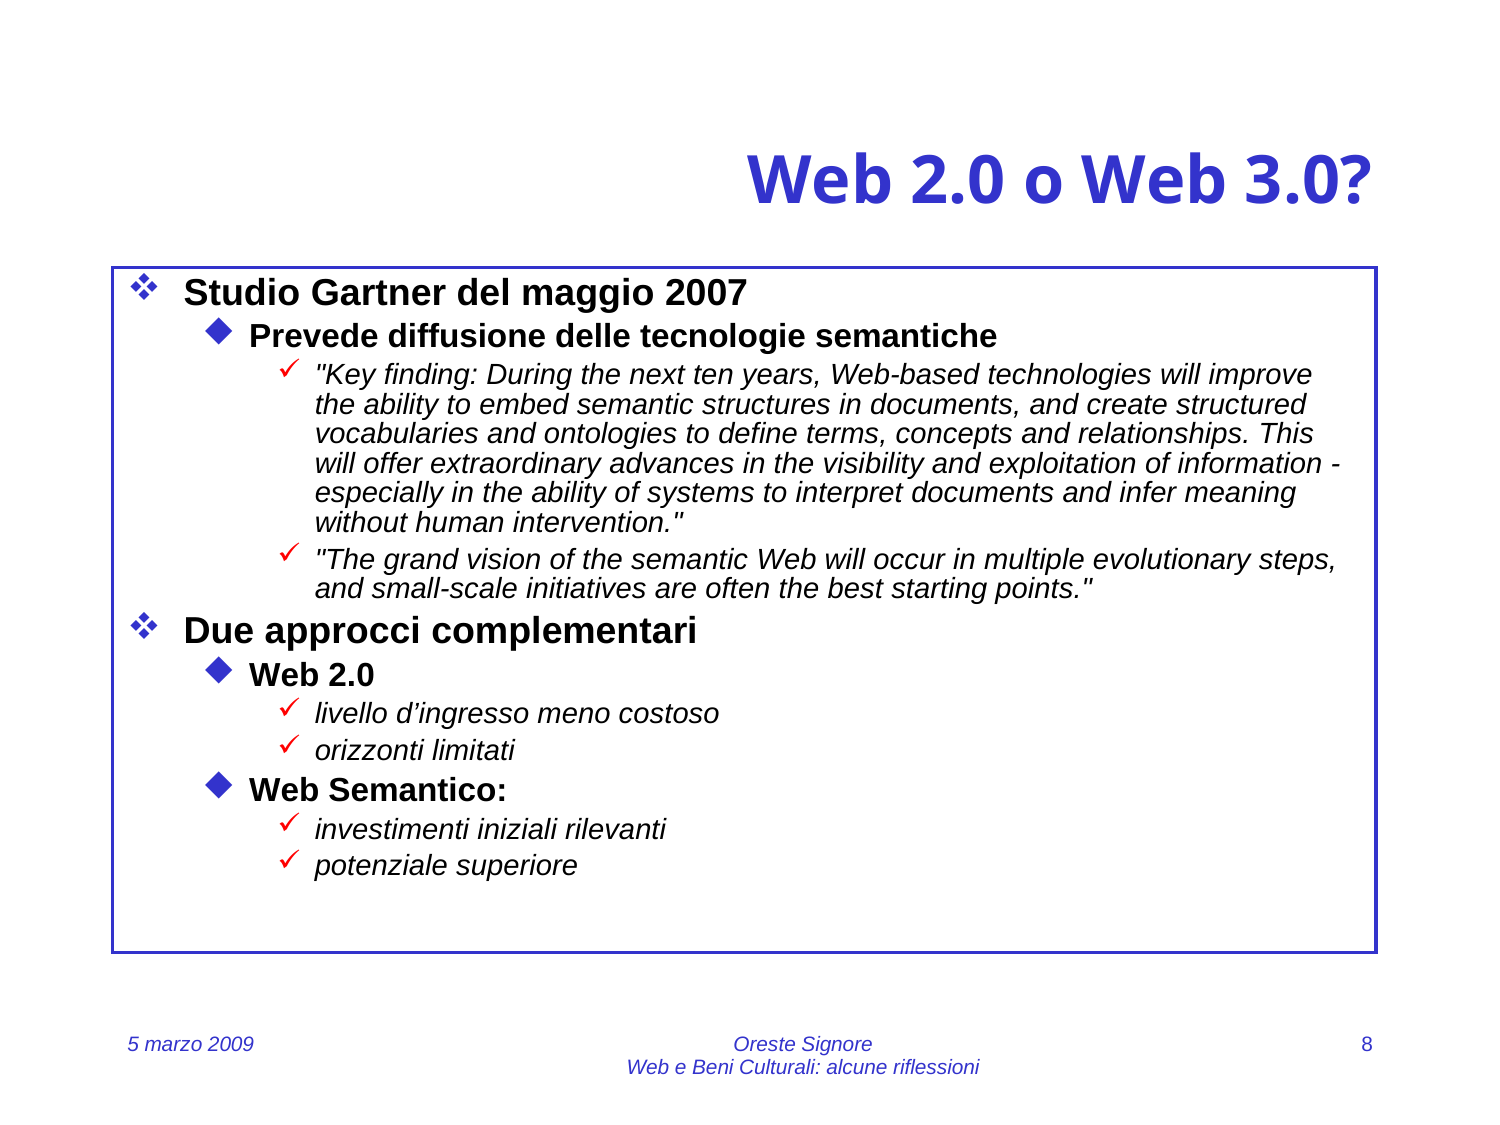

# Web 2.0 o Web 3.0?
Studio Gartner del maggio 2007
Prevede diffusione delle tecnologie semantiche
"Key finding: During the next ten years, Web-based technologies will improve the ability to embed semantic structures in documents, and create structured vocabularies and ontologies to define terms, concepts and relationships. This will offer extraordinary advances in the visibility and exploitation of information - especially in the ability of systems to interpret documents and infer meaning without human intervention."
"The grand vision of the semantic Web will occur in multiple evolutionary steps, and small-scale initiatives are often the best starting points."
Due approcci complementari
Web 2.0
livello d’ingresso meno costoso
orizzonti limitati
Web Semantico:
investimenti iniziali rilevanti
potenziale superiore
Oreste Signore
Rappresentare la conoscenza archeologica: dalla catalogazione cartacea al web semantico
8